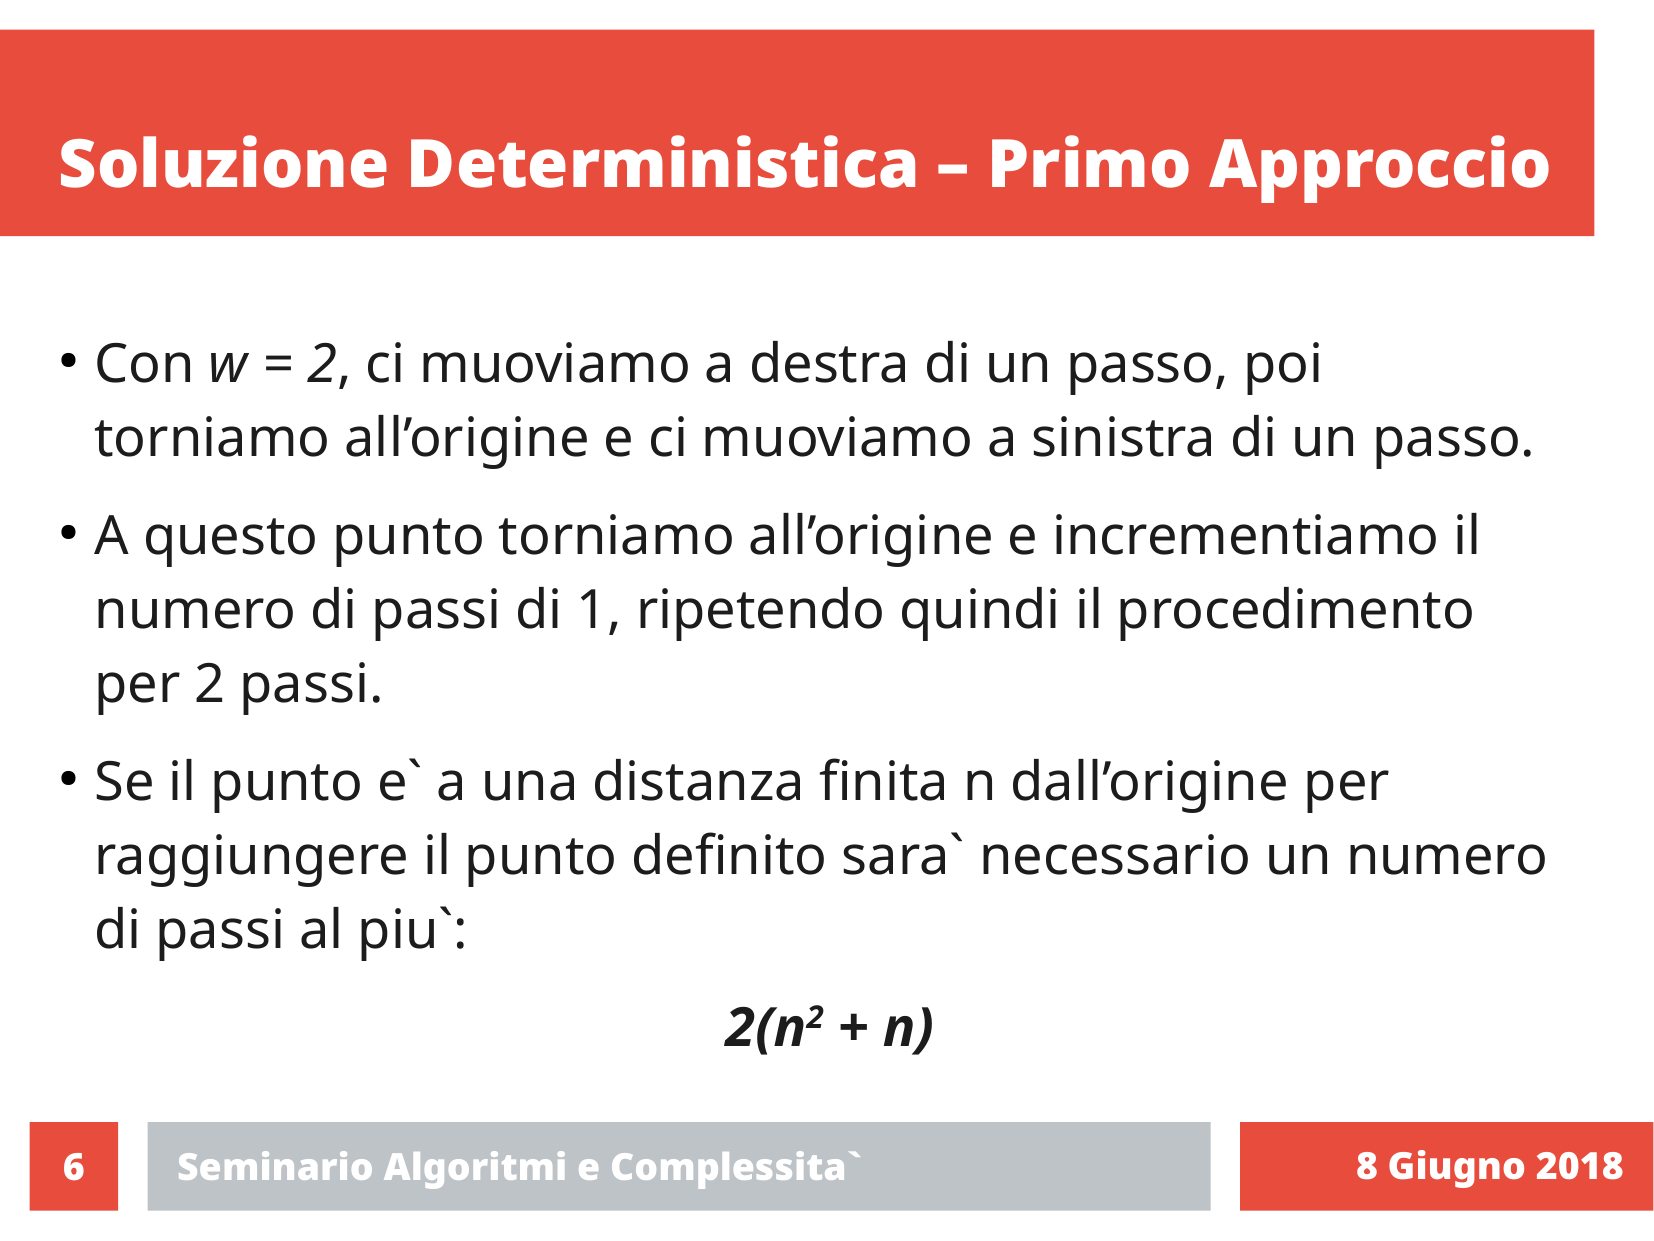

# Soluzione Deterministica – Primo Approccio
Con w = 2, ci muoviamo a destra di un passo, poi torniamo all’origine e ci muoviamo a sinistra di un passo.
A questo punto torniamo all’origine e incrementiamo il numero di passi di 1, ripetendo quindi il procedimento per 2 passi.
Se il punto e` a una distanza finita n dall’origine per raggiungere il punto definito sara` necessario un numero di passi al piu`:
2(n2 + n)
6
8 Giugno 2018